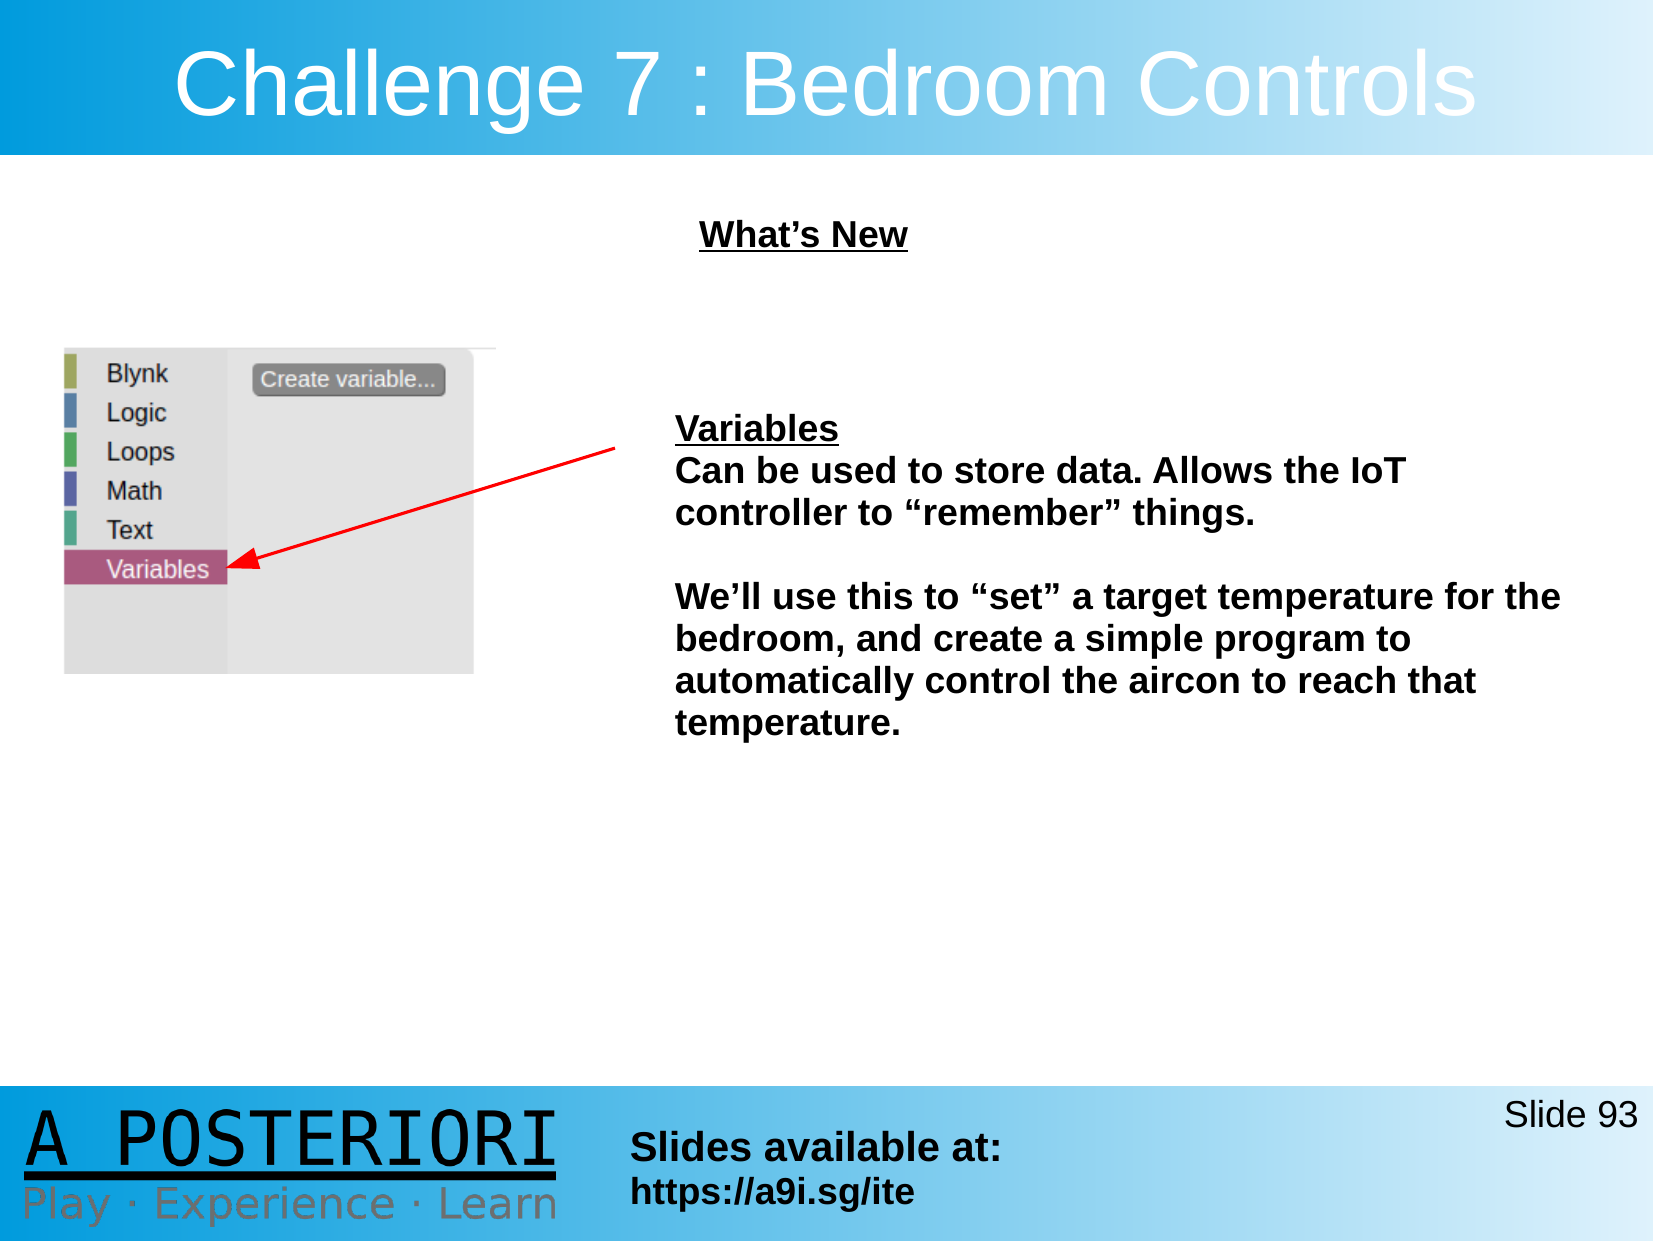

# Challenge 7 : Bedroom Controls
What’s New
Variables
Can be used to store data. Allows the IoT controller to “remember” things.
We’ll use this to “set” a target temperature for the bedroom, and create a simple program to automatically control the aircon to reach that temperature.